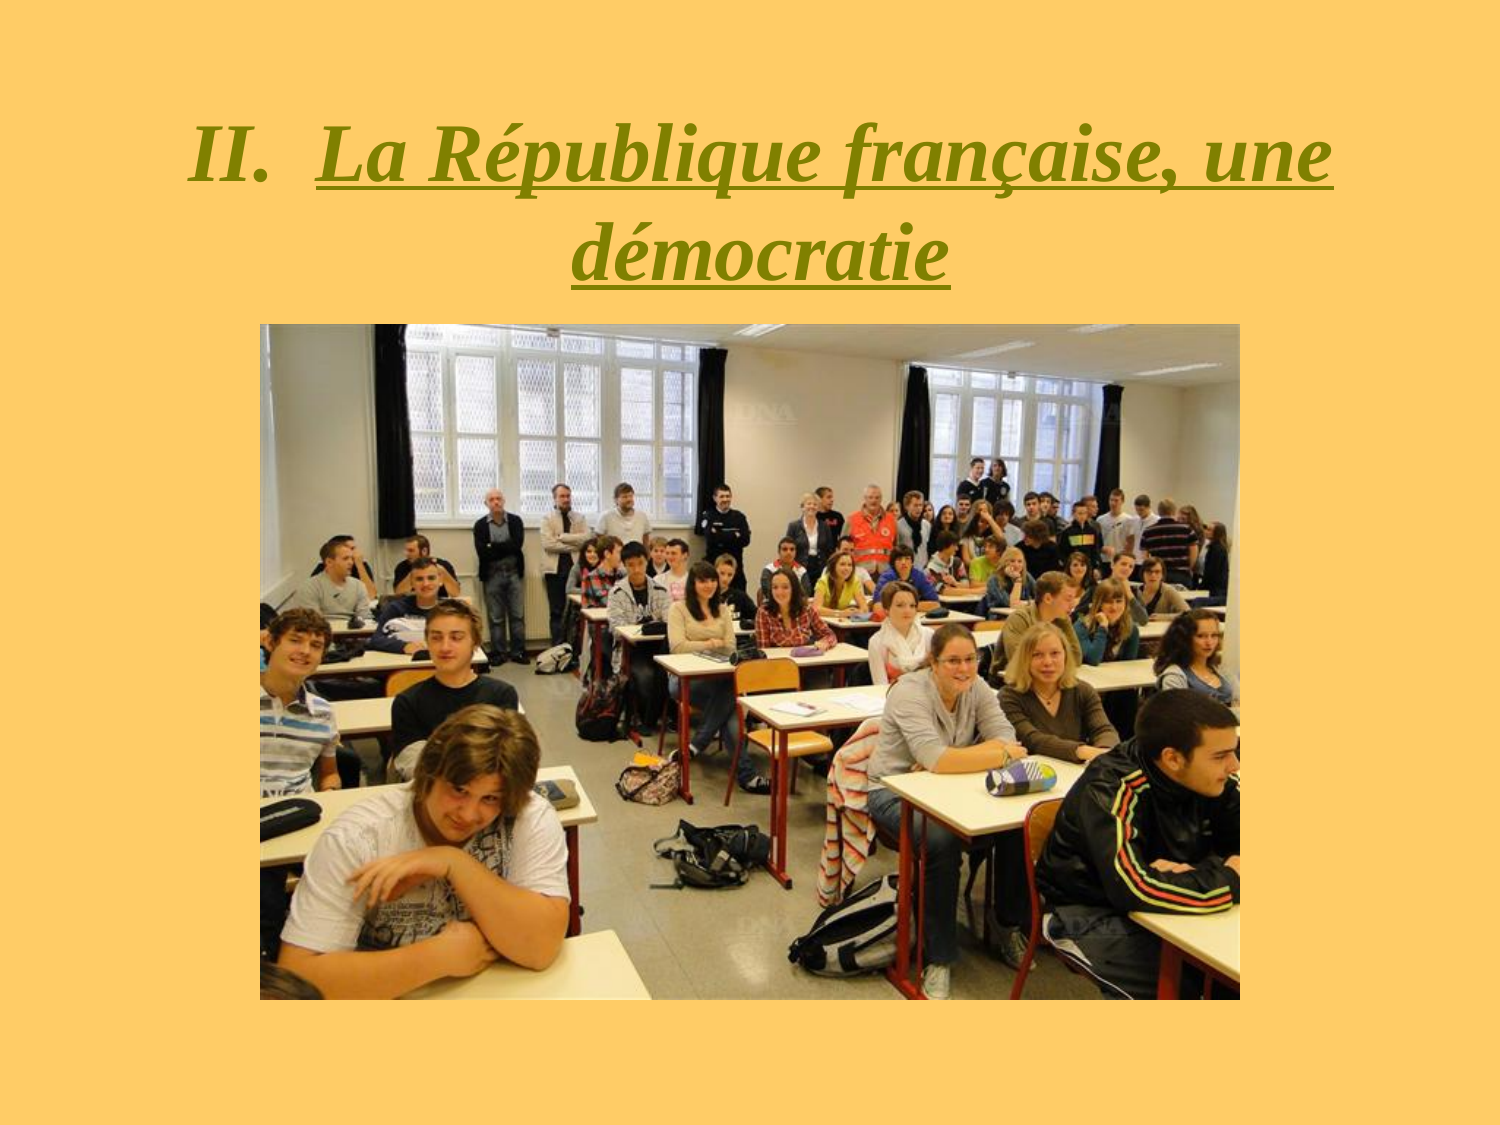

# II. La République française, une démocratie